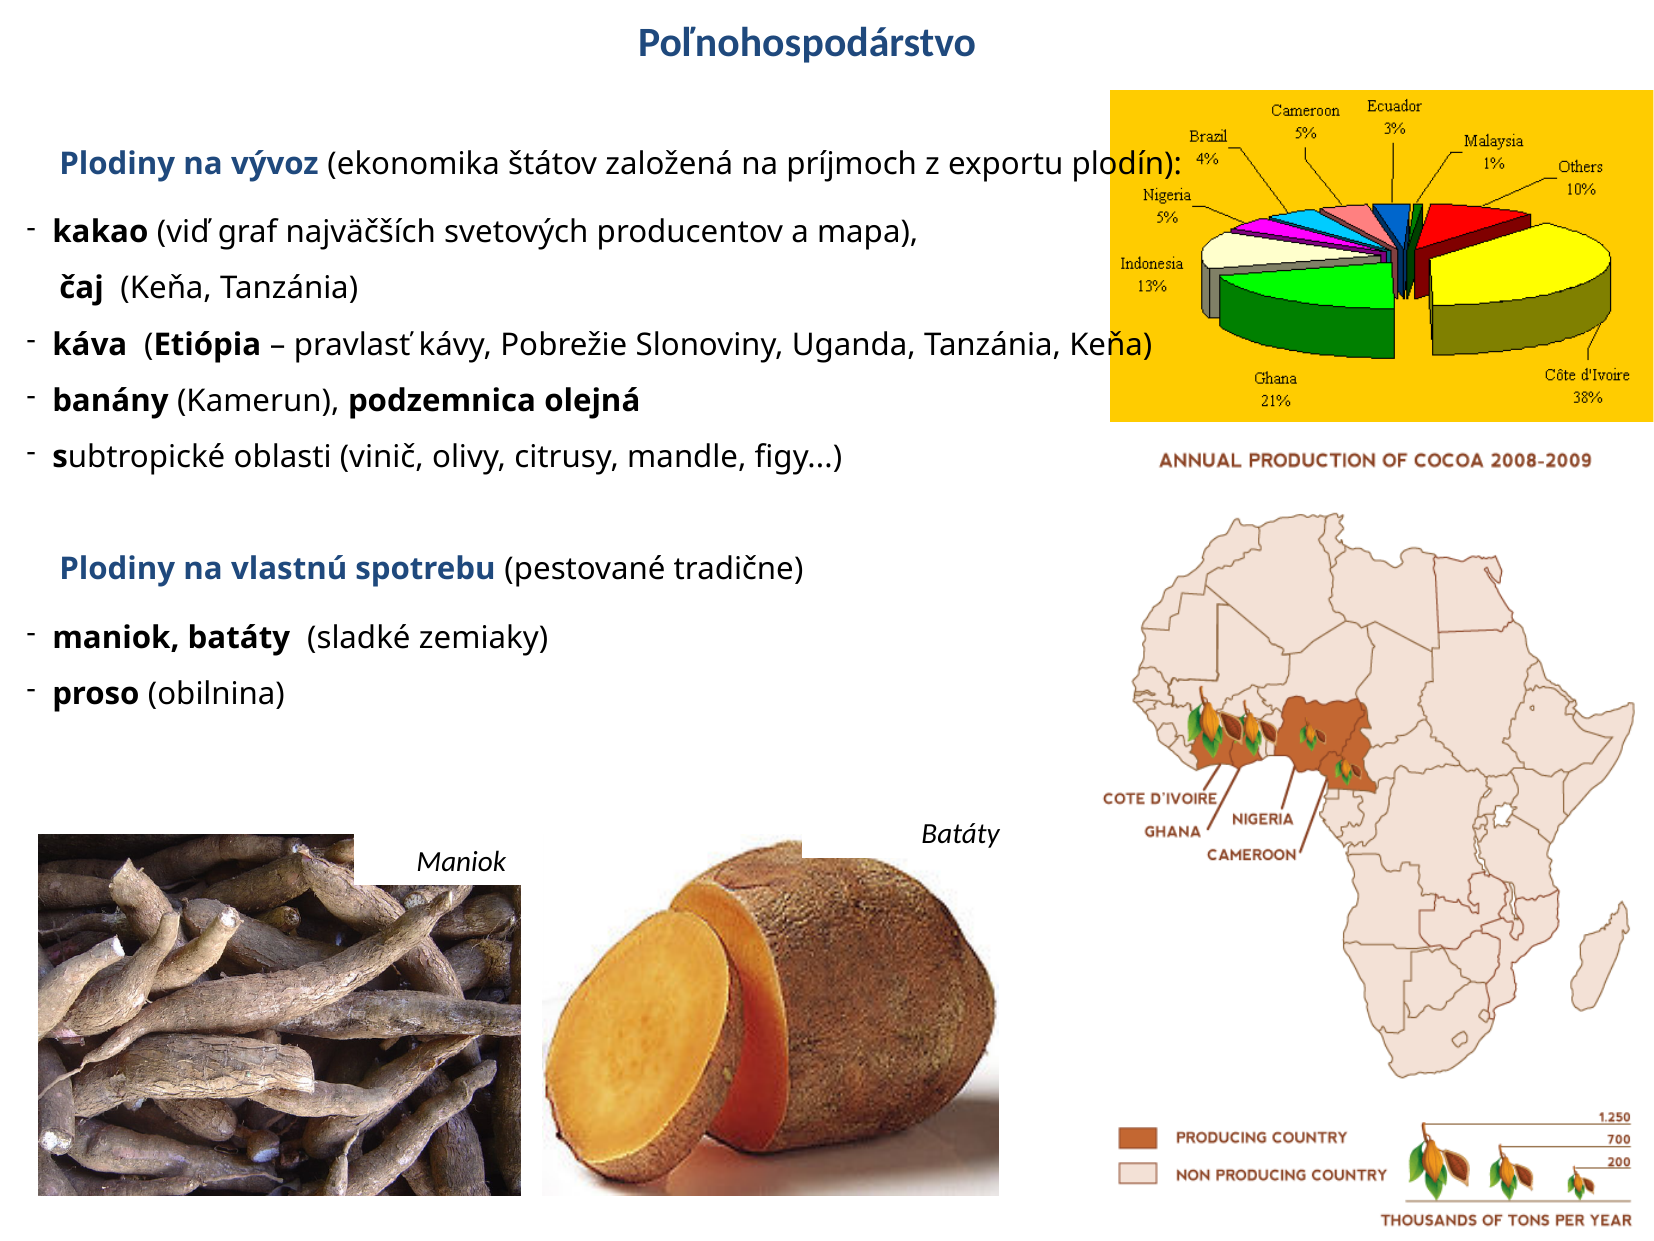

Poľnohospodárstvo
 Plodiny na vývoz (ekonomika štátov založená na príjmoch z exportu plodín):
 kakao (viď graf najväčších svetových producentov a mapa),
 čaj (Keňa, Tanzánia)
 káva (Etiópia – pravlasť kávy, Pobrežie Slonoviny, Uganda, Tanzánia, Keňa)
 banány (Kamerun), podzemnica olejná
 subtropické oblasti (vinič, olivy, citrusy, mandle, figy...)
 Plodiny na vlastnú spotrebu (pestované tradične)
 maniok, batáty (sladké zemiaky)
 proso (obilnina)
Batáty
Maniok